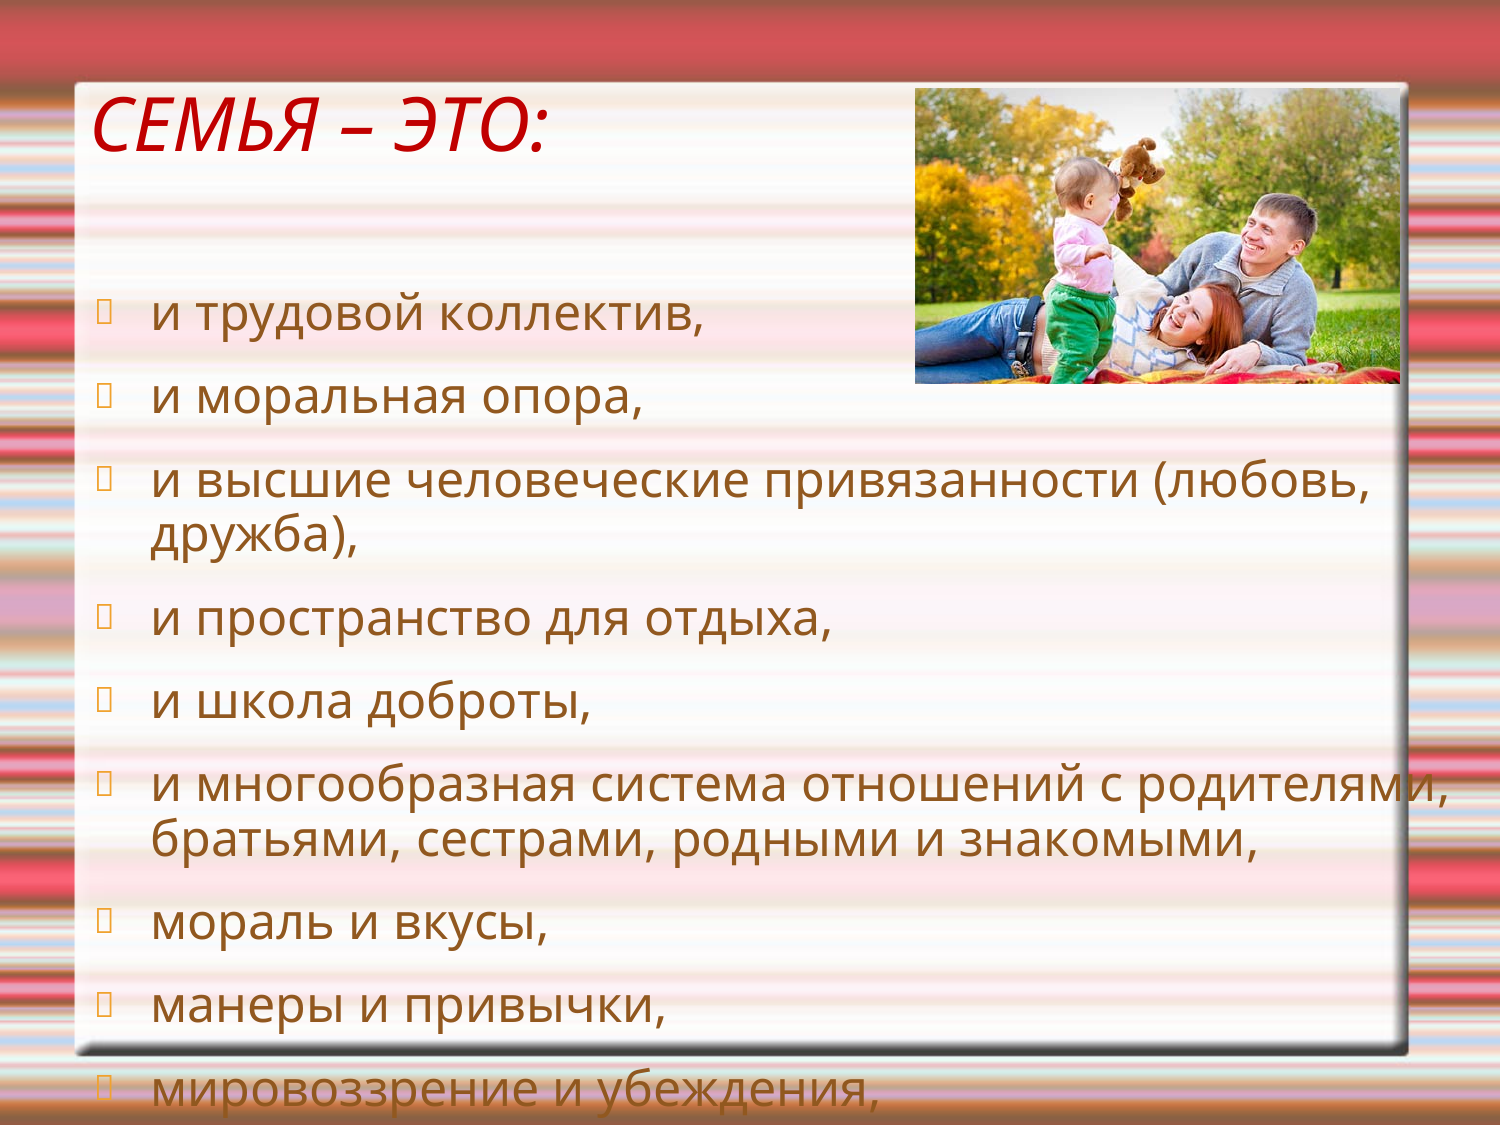

# СЕМЬЯ – ЭТО:
и трудовой коллектив,
и моральная опора,
и высшие человеческие привязанности (любовь, дружба),
и пространство для отдыха,
и школа доброты,
и многообразная система отношений с родителями, братьями, сестрами, родными и знакомыми,
мораль и вкусы,
манеры и привычки,
мировоззрение и убеждения,
характер и идеалы…
Основы всего этого закладываются в семье.